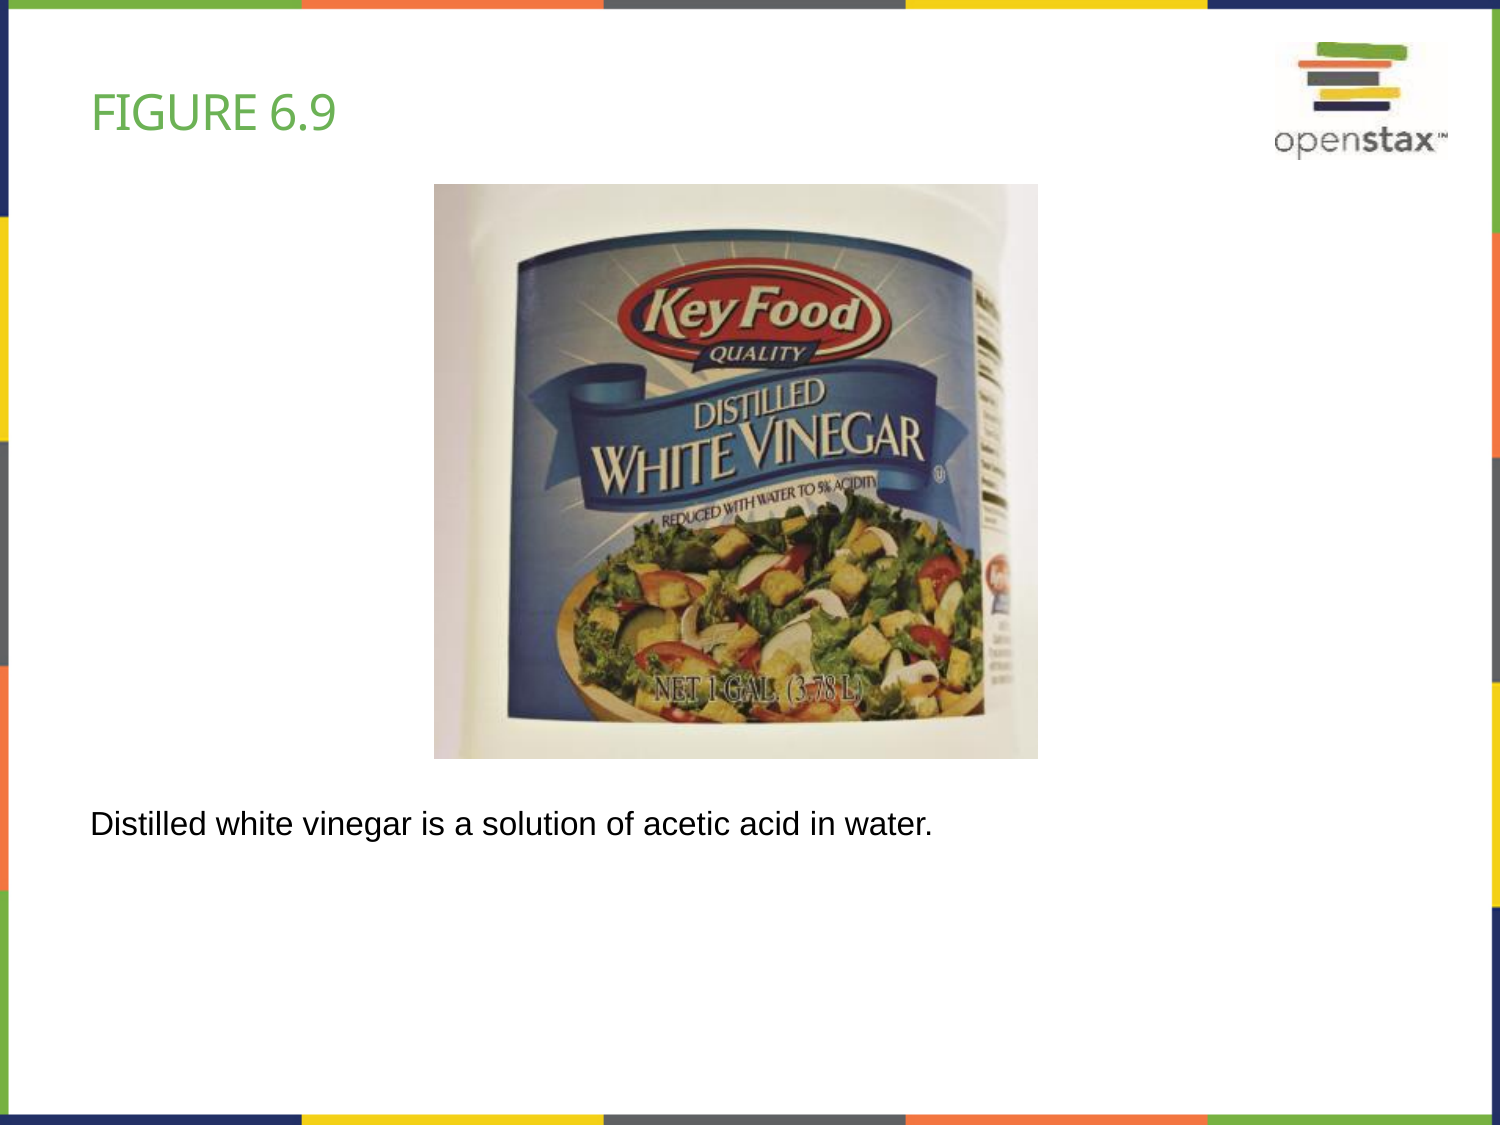

# Figure 6.9
Distilled white vinegar is a solution of acetic acid in water.